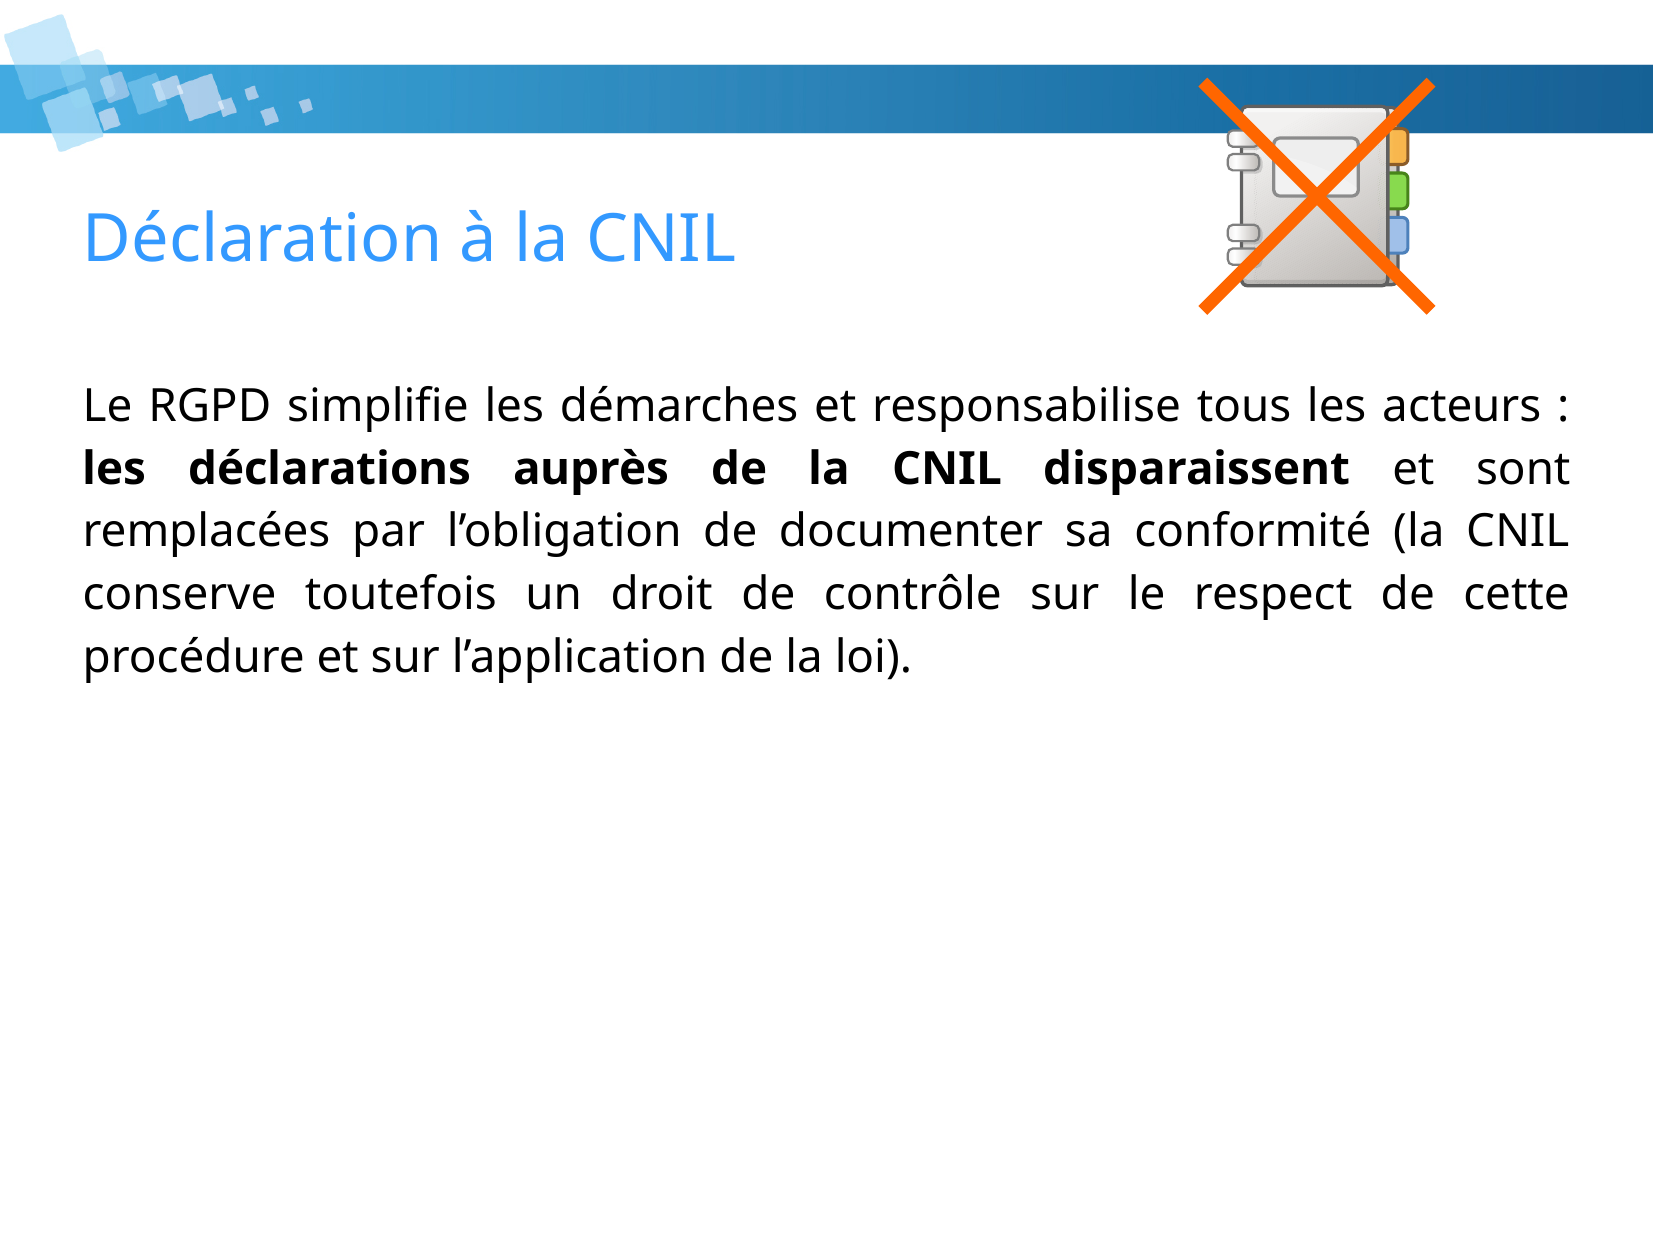

# Déclaration à la CNIL
Le RGPD simplifie les démarches et responsabilise tous les acteurs : les déclarations auprès de la CNIL disparaissent et sont remplacées par l’obligation de documenter sa conformité (la CNIL conserve toutefois un droit de contrôle sur le respect de cette procédure et sur l’application de la loi).